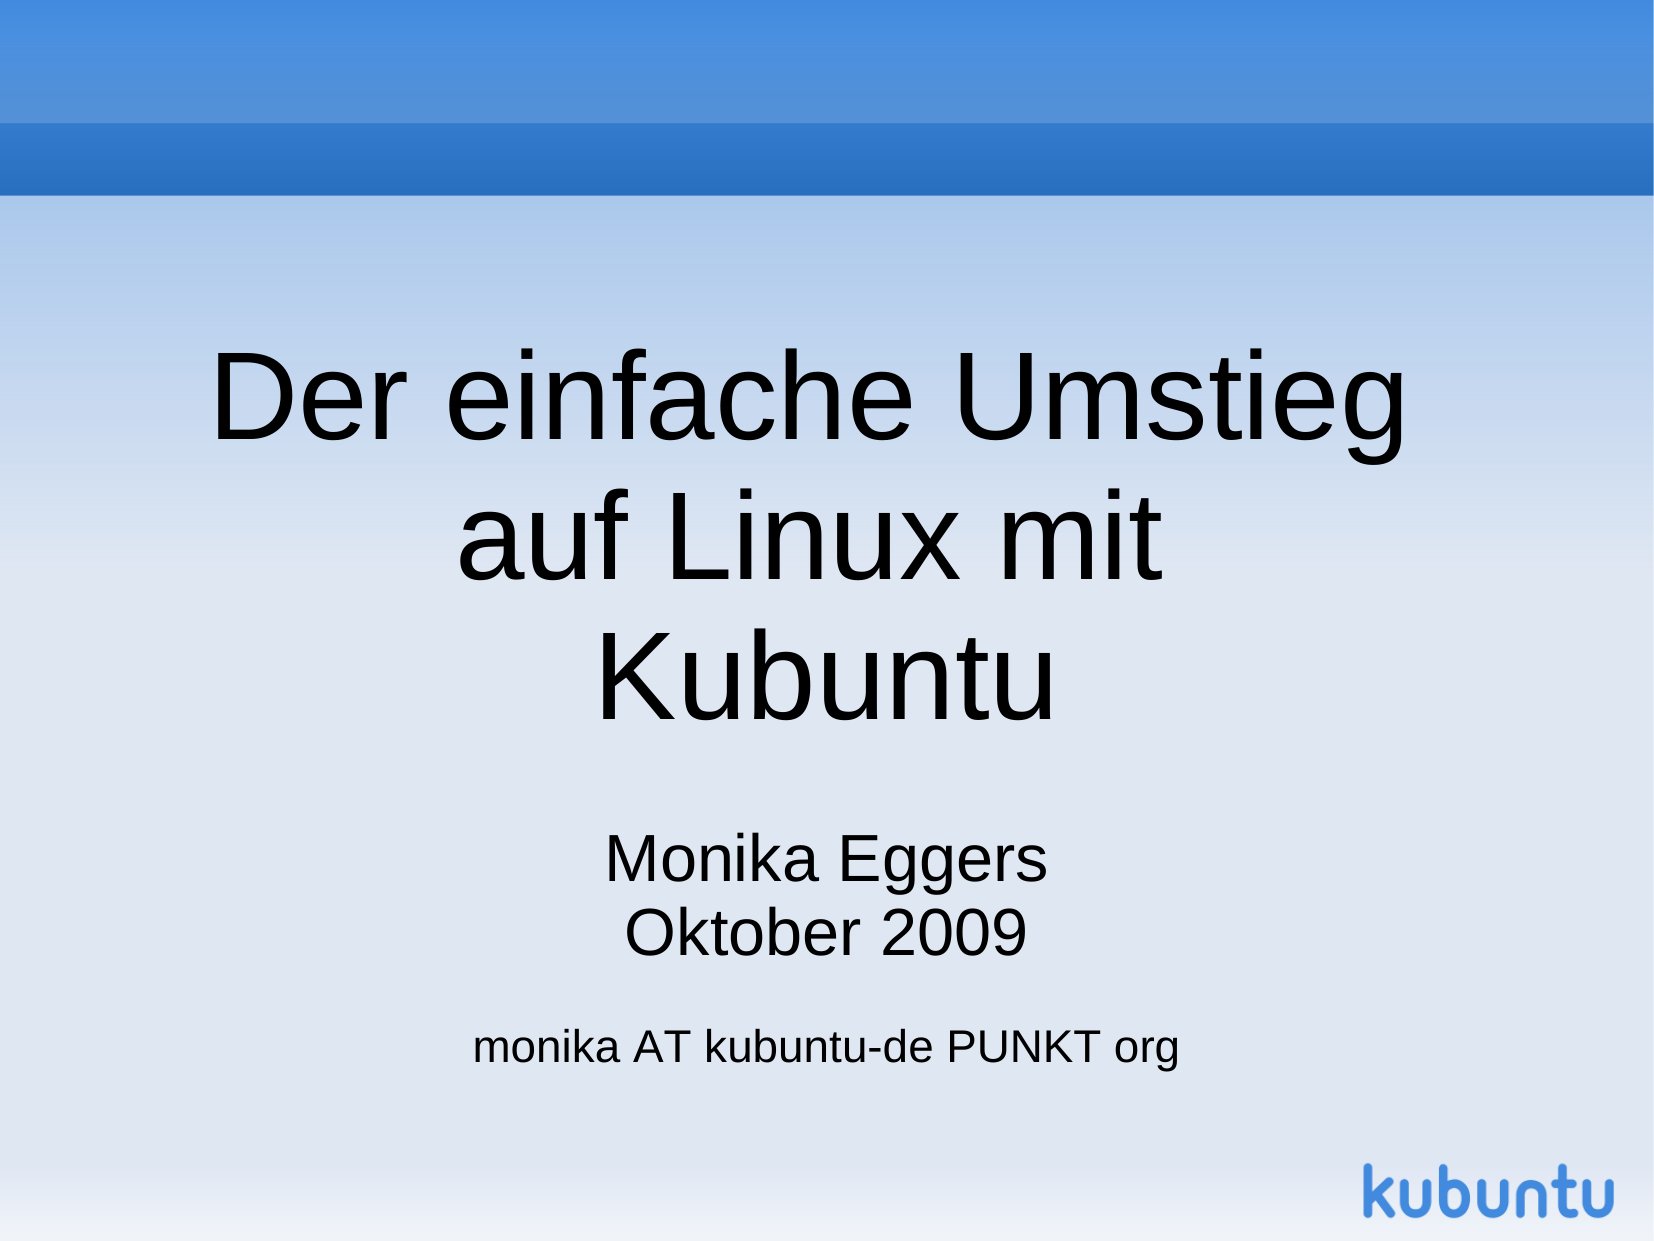

#
Der einfache Umstieg
auf Linux mit
Kubuntu
Monika Eggers
Oktober 2009
monika AT kubuntu-de PUNKT org